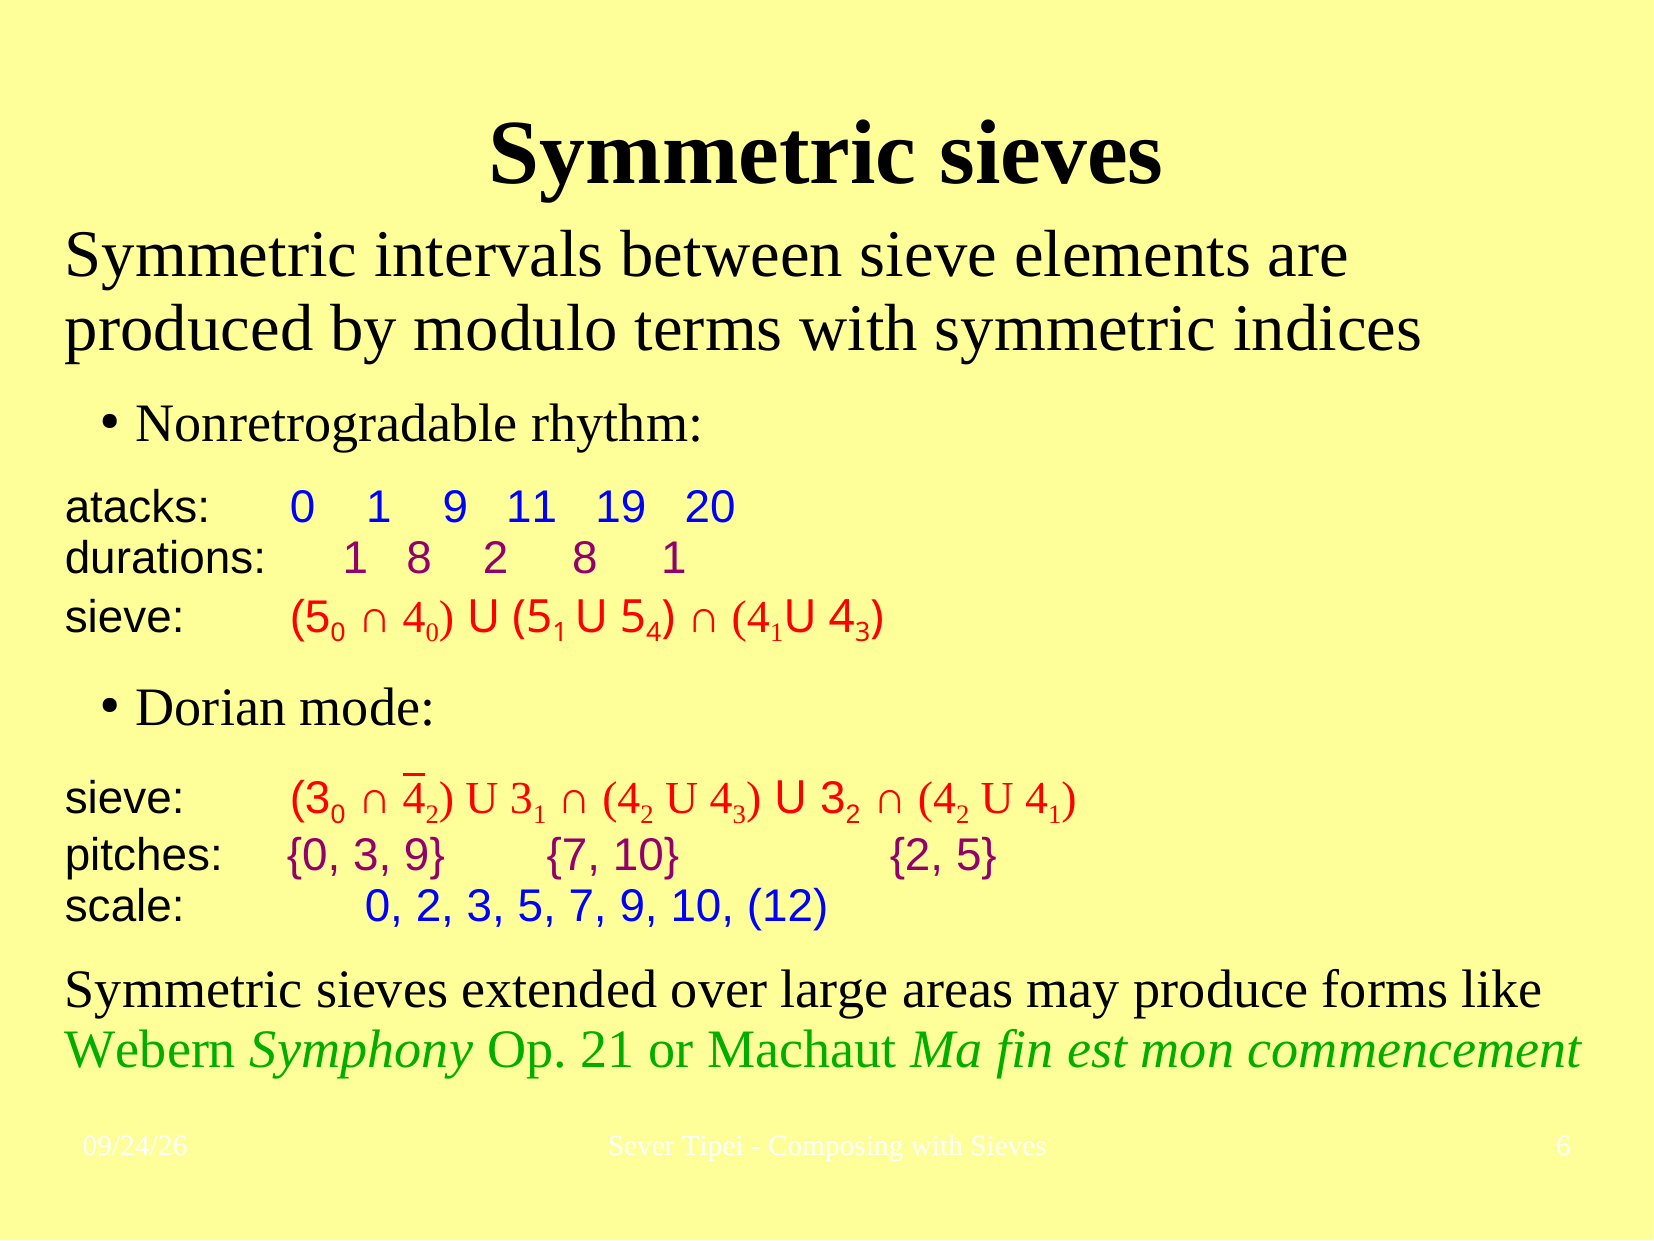

# Symmetric sieves
Symmetric intervals between sieve elements are produced by modulo terms with symmetric indices
Nonretrogradable rhythm:
atacks:		0 1 9 11 19 20
durations: 1 8 2 8 1
sieve: 		(50 ∩ 40) U (51 U 54) ∩ (41U 43)
Dorian mode:
sieve: 	(30 ∩ 42) U 31 ∩ (42 U 43) U 32 ∩ (42 U 41)
pitches: {0, 3, 9} {7, 10}			{2, 5}
scale:			0, 2, 3, 5, 7, 9, 10, (12)
Symmetric sieves extended over large areas may produce forms like
Webern Symphony Op. 21 or Machaut Ma fin est mon commencement
Sever Tipei - Composing with Sieves
6